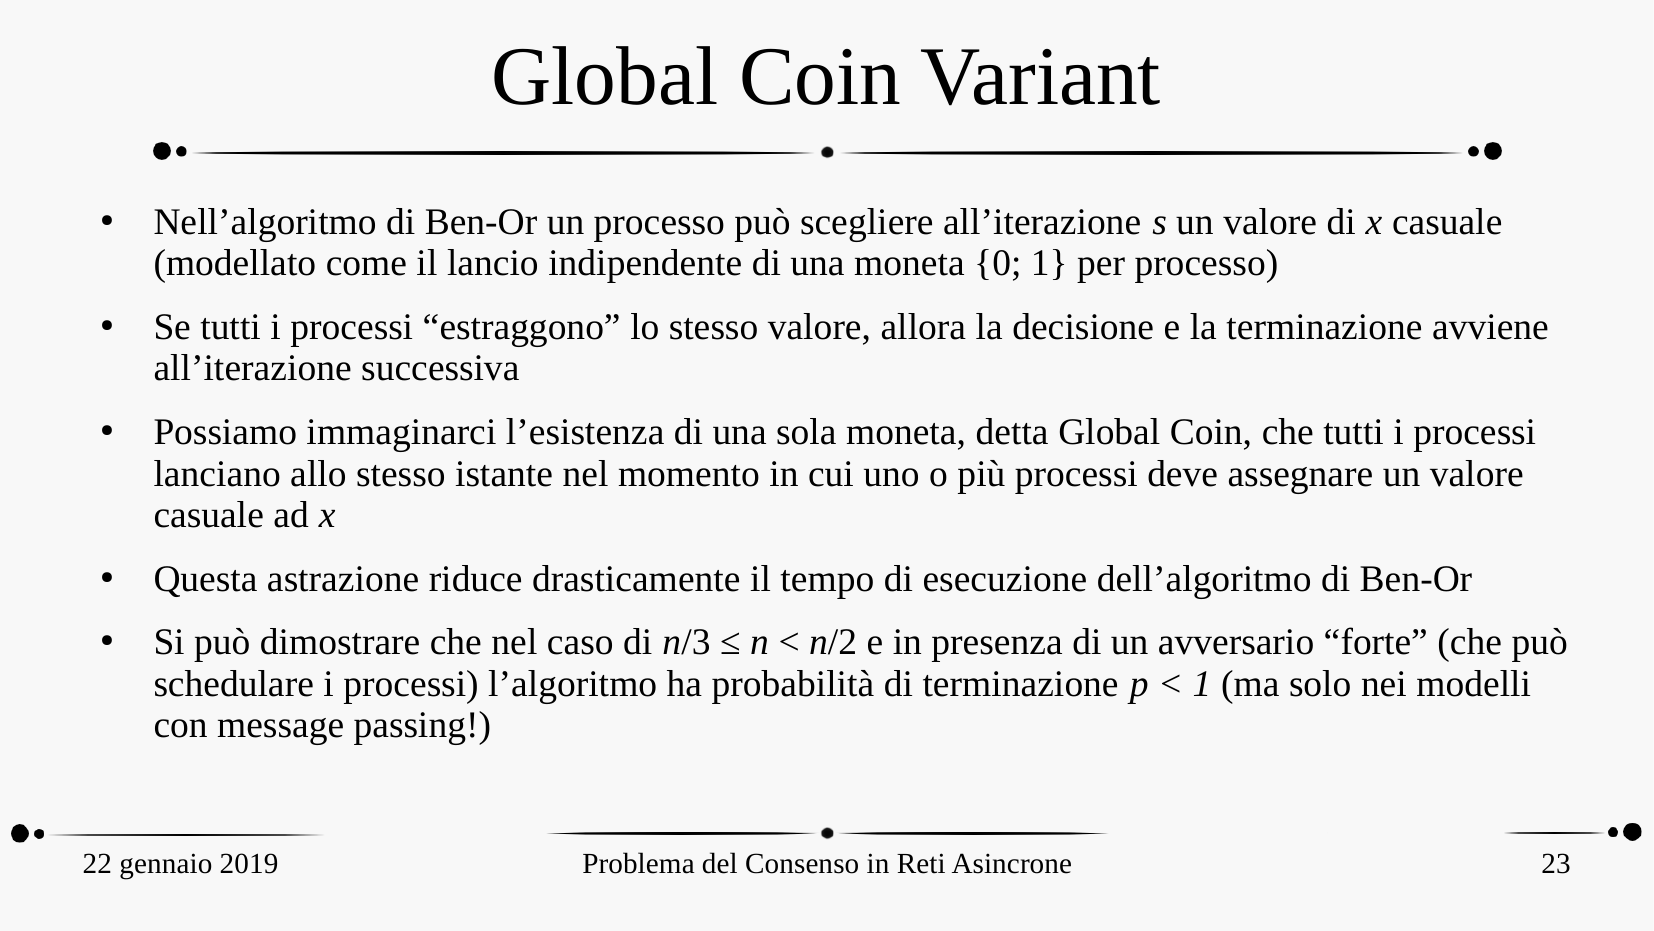

# Global Coin Variant
Nell’algoritmo di Ben-Or un processo può scegliere all’iterazione s un valore di x casuale (modellato come il lancio indipendente di una moneta {0; 1} per processo)
Se tutti i processi “estraggono” lo stesso valore, allora la decisione e la terminazione avviene all’iterazione successiva
Possiamo immaginarci l’esistenza di una sola moneta, detta Global Coin, che tutti i processi lanciano allo stesso istante nel momento in cui uno o più processi deve assegnare un valore casuale ad x
Questa astrazione riduce drasticamente il tempo di esecuzione dell’algoritmo di Ben-Or
Si può dimostrare che nel caso di n/3 ≤ n < n/2 e in presenza di un avversario “forte” (che può schedulare i processi) l’algoritmo ha probabilità di terminazione p < 1 (ma solo nei modelli con message passing!)
22 gennaio 2019
Problema del Consenso in Reti Asincrone
23